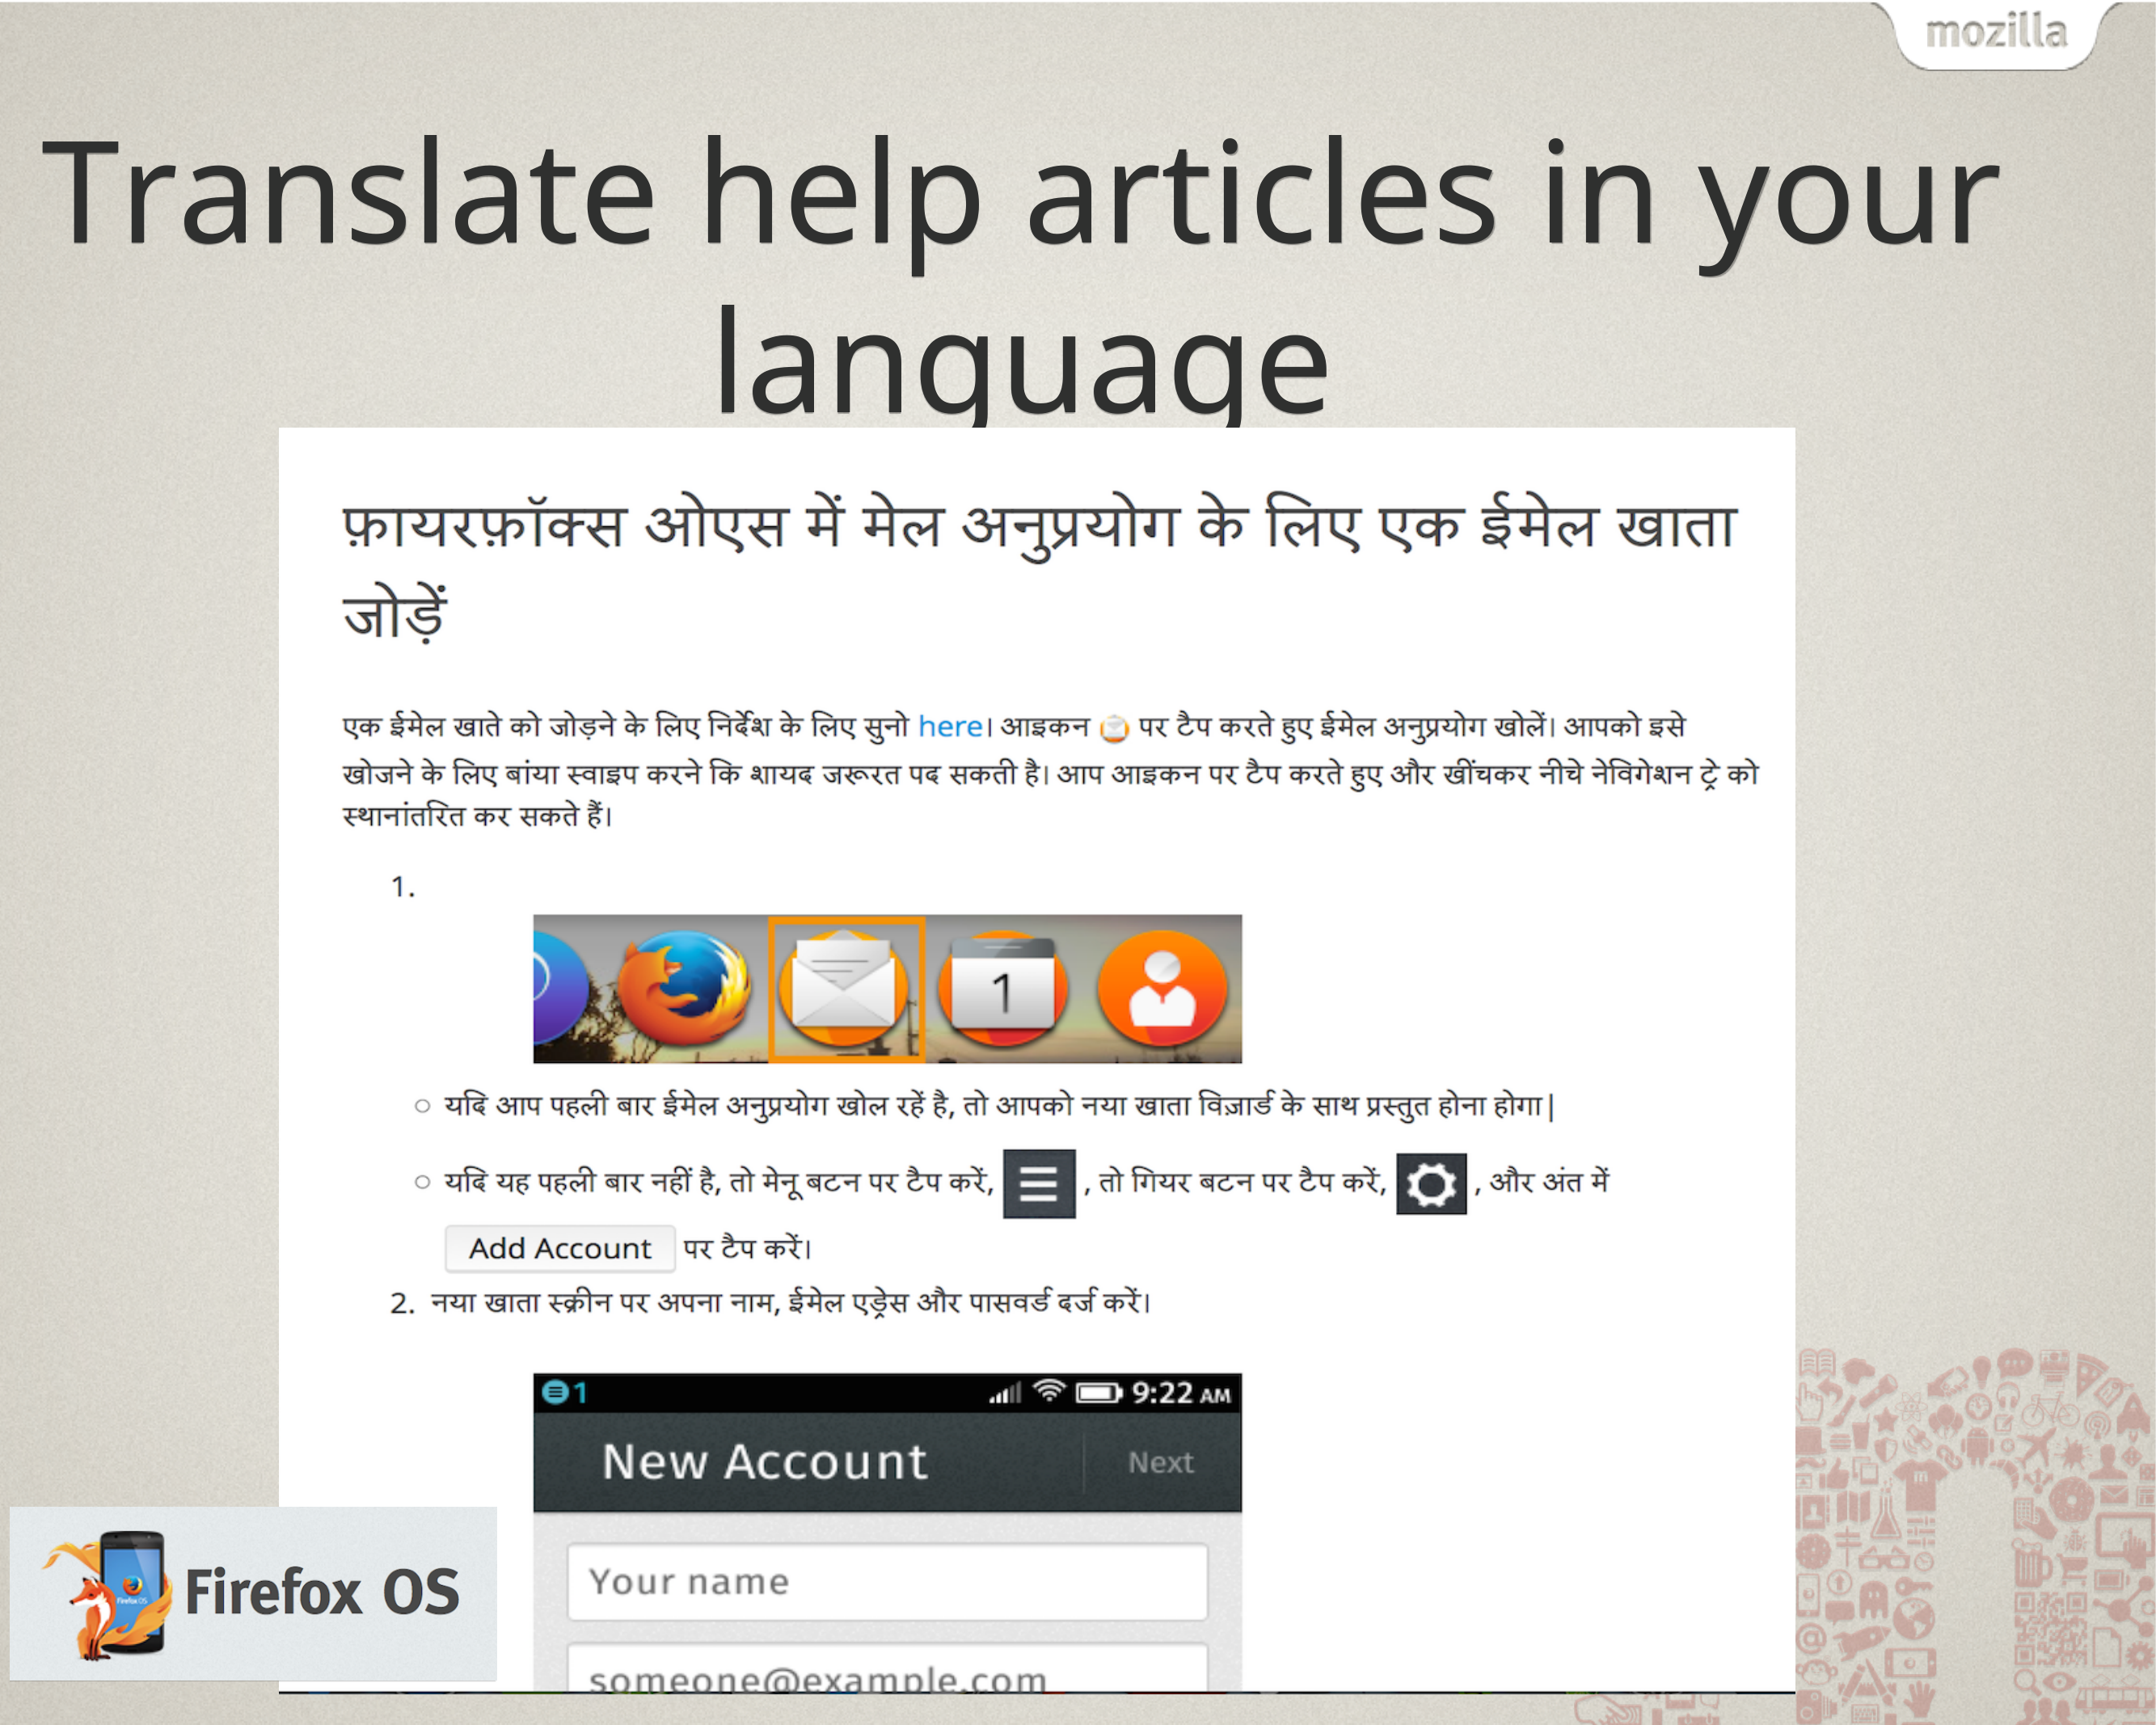

# Translate help articles in your language